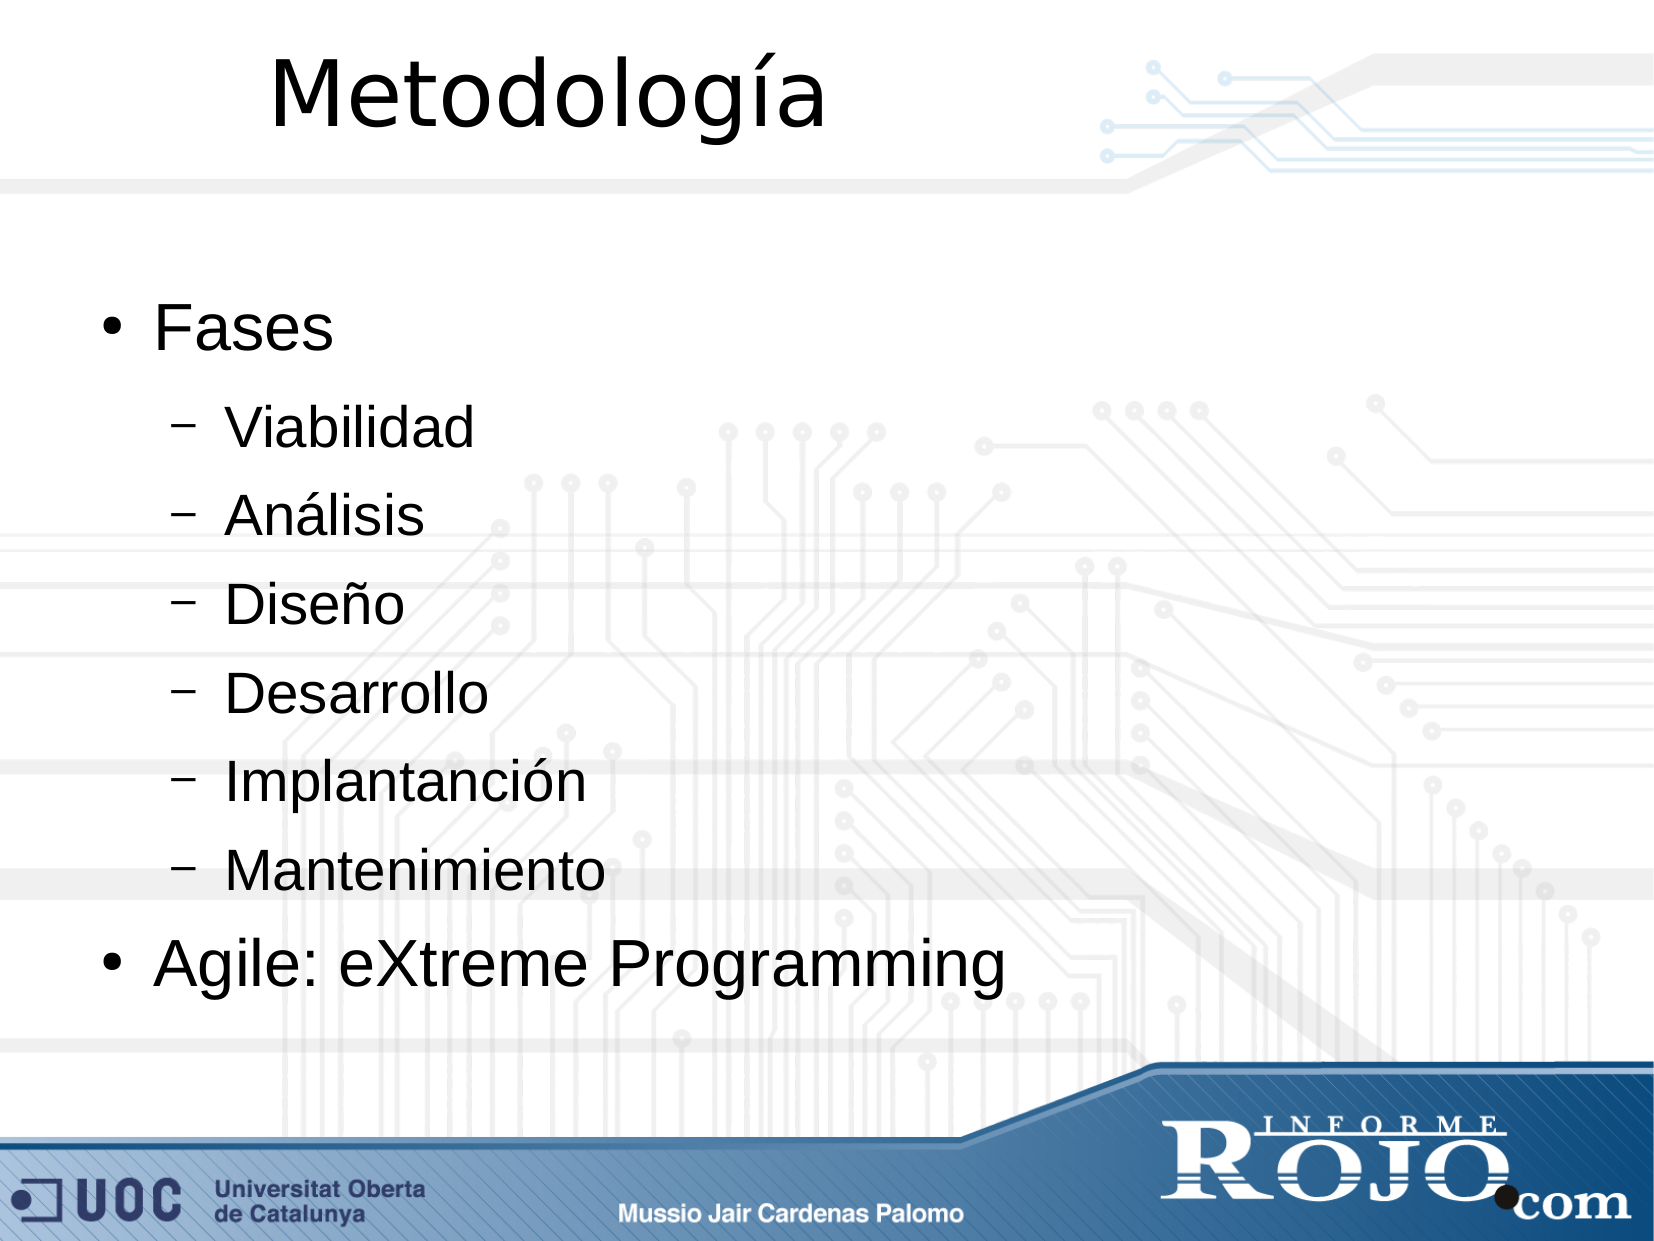

# Metodología
Fases
Viabilidad
Análisis
Diseño
Desarrollo
Implantanción
Mantenimiento
Agile: eXtreme Programming